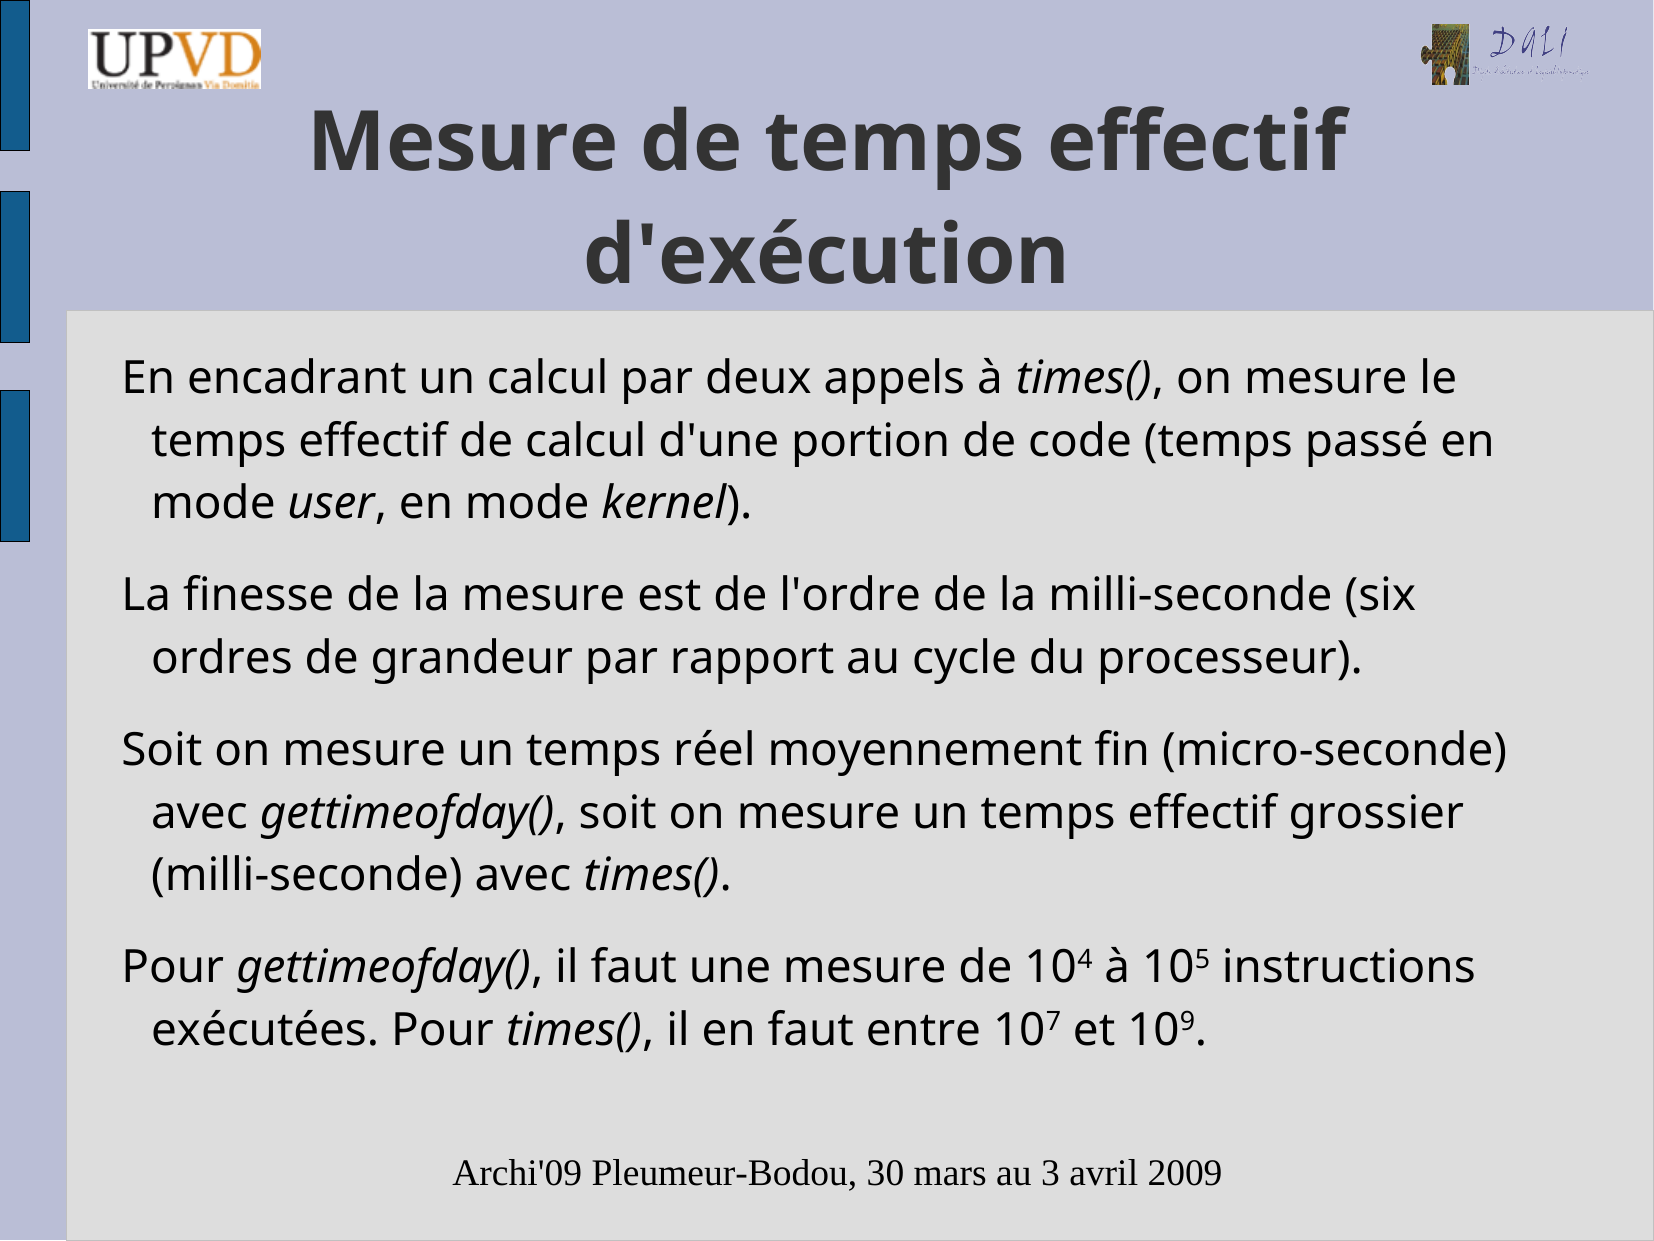

# Mesure de temps effectif d'exécution
En encadrant un calcul par deux appels à times(), on mesure le temps effectif de calcul d'une portion de code (temps passé en mode user, en mode kernel).
La finesse de la mesure est de l'ordre de la milli-seconde (six ordres de grandeur par rapport au cycle du processeur).
Soit on mesure un temps réel moyennement fin (micro-seconde) avec gettimeofday(), soit on mesure un temps effectif grossier (milli-seconde) avec times().
Pour gettimeofday(), il faut une mesure de 104 à 105 instructions exécutées. Pour times(), il en faut entre 107 et 109.
Archi'09 Pleumeur-Bodou, 30 mars au 3 avril 2009